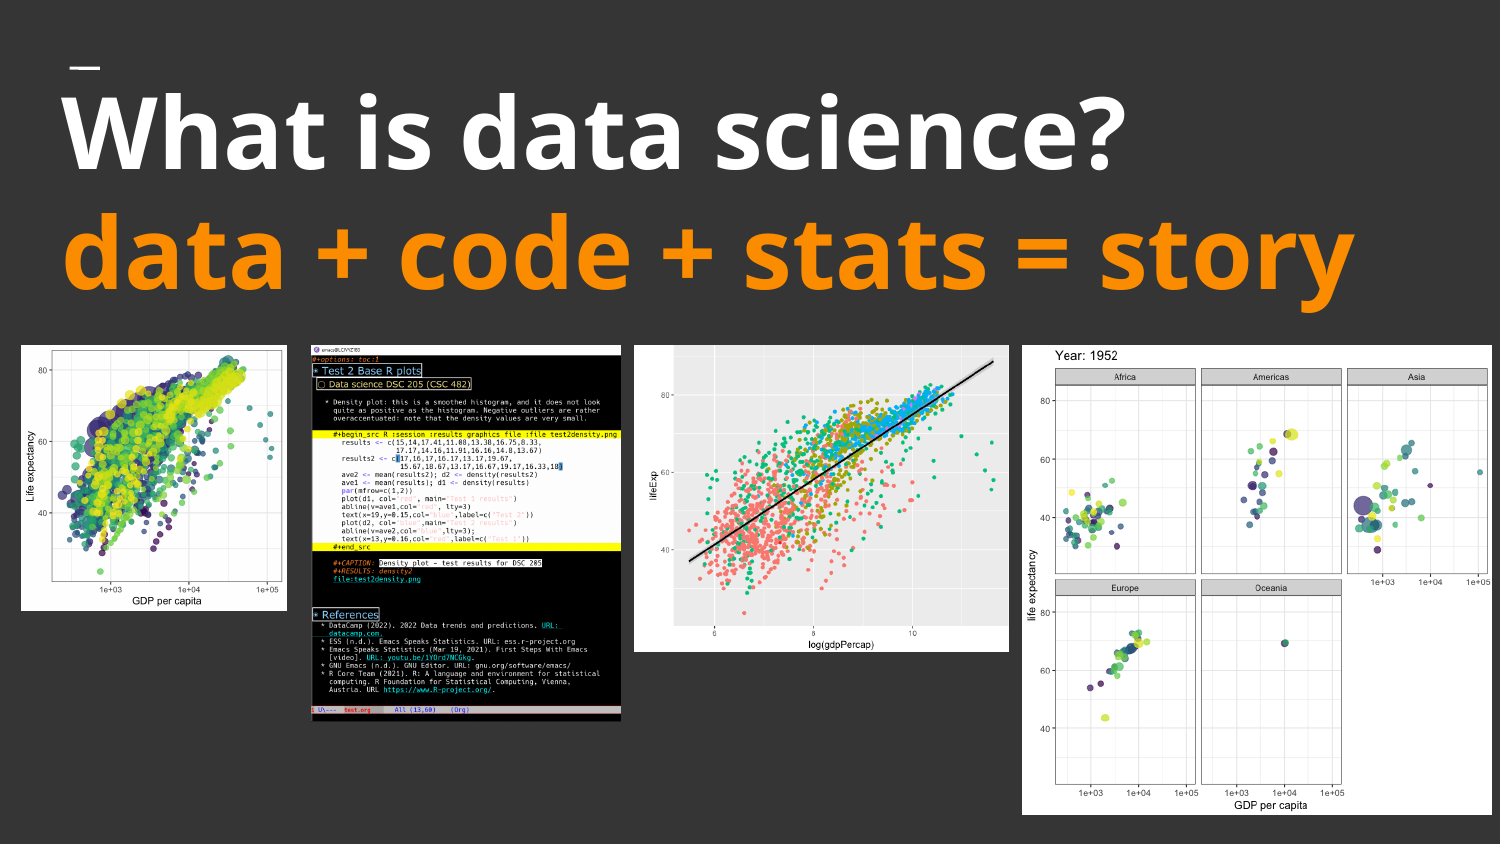

# What is data science?
data + code + stats = story